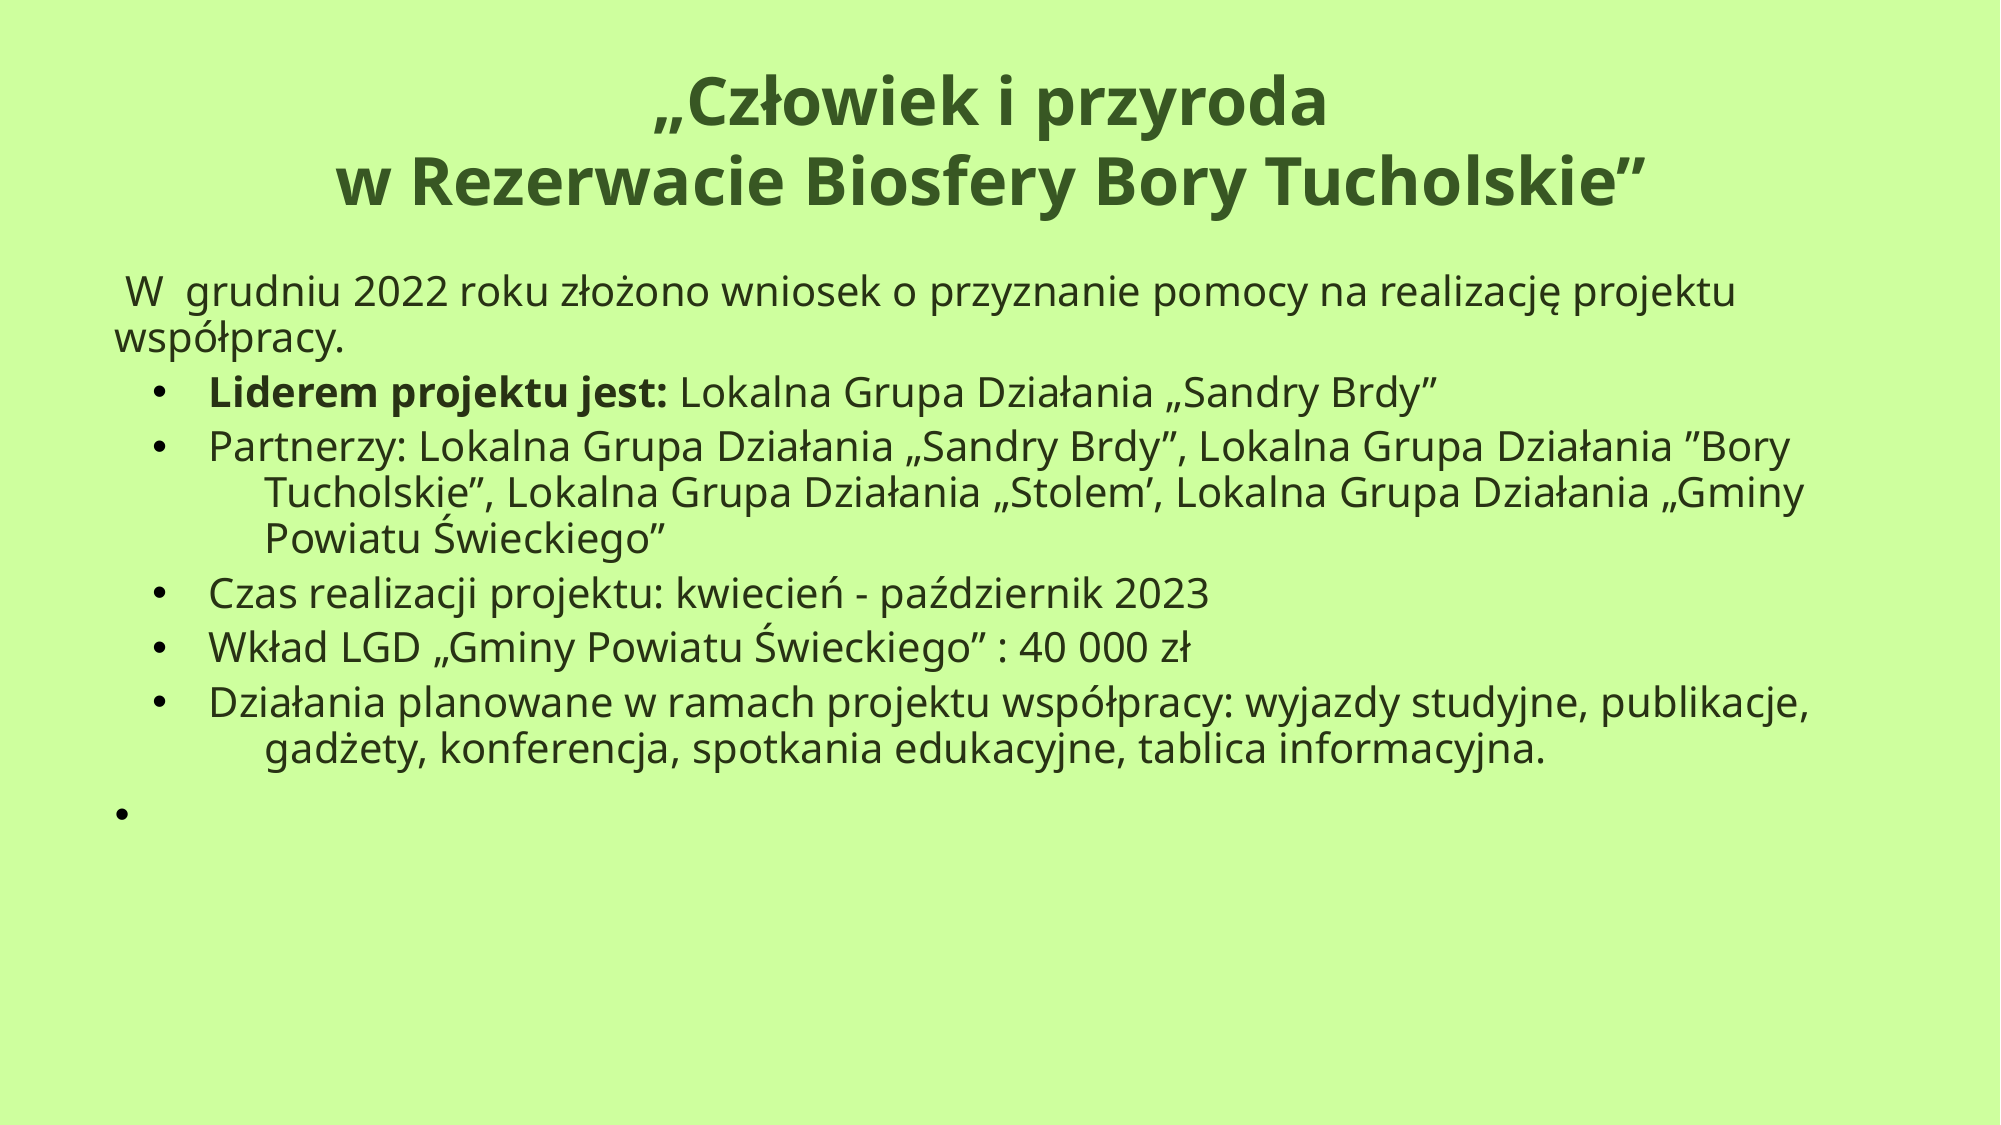

# „Człowiek i przyroda w Rezerwacie Biosfery Bory Tucholskie”
 W grudniu 2022 roku złożono wniosek o przyznanie pomocy na realizację projektu współpracy.
Liderem projektu jest: Lokalna Grupa Działania „Sandry Brdy”
Partnerzy: Lokalna Grupa Działania „Sandry Brdy”, Lokalna Grupa Działania ”Bory Tucholskie”, Lokalna Grupa Działania „Stolem’, Lokalna Grupa Działania „Gminy Powiatu Świeckiego”
Czas realizacji projektu: kwiecień - październik 2023
Wkład LGD „Gminy Powiatu Świeckiego” : 40 000 zł
Działania planowane w ramach projektu współpracy: wyjazdy studyjne, publikacje, gadżety, konferencja, spotkania edukacyjne, tablica informacyjna.